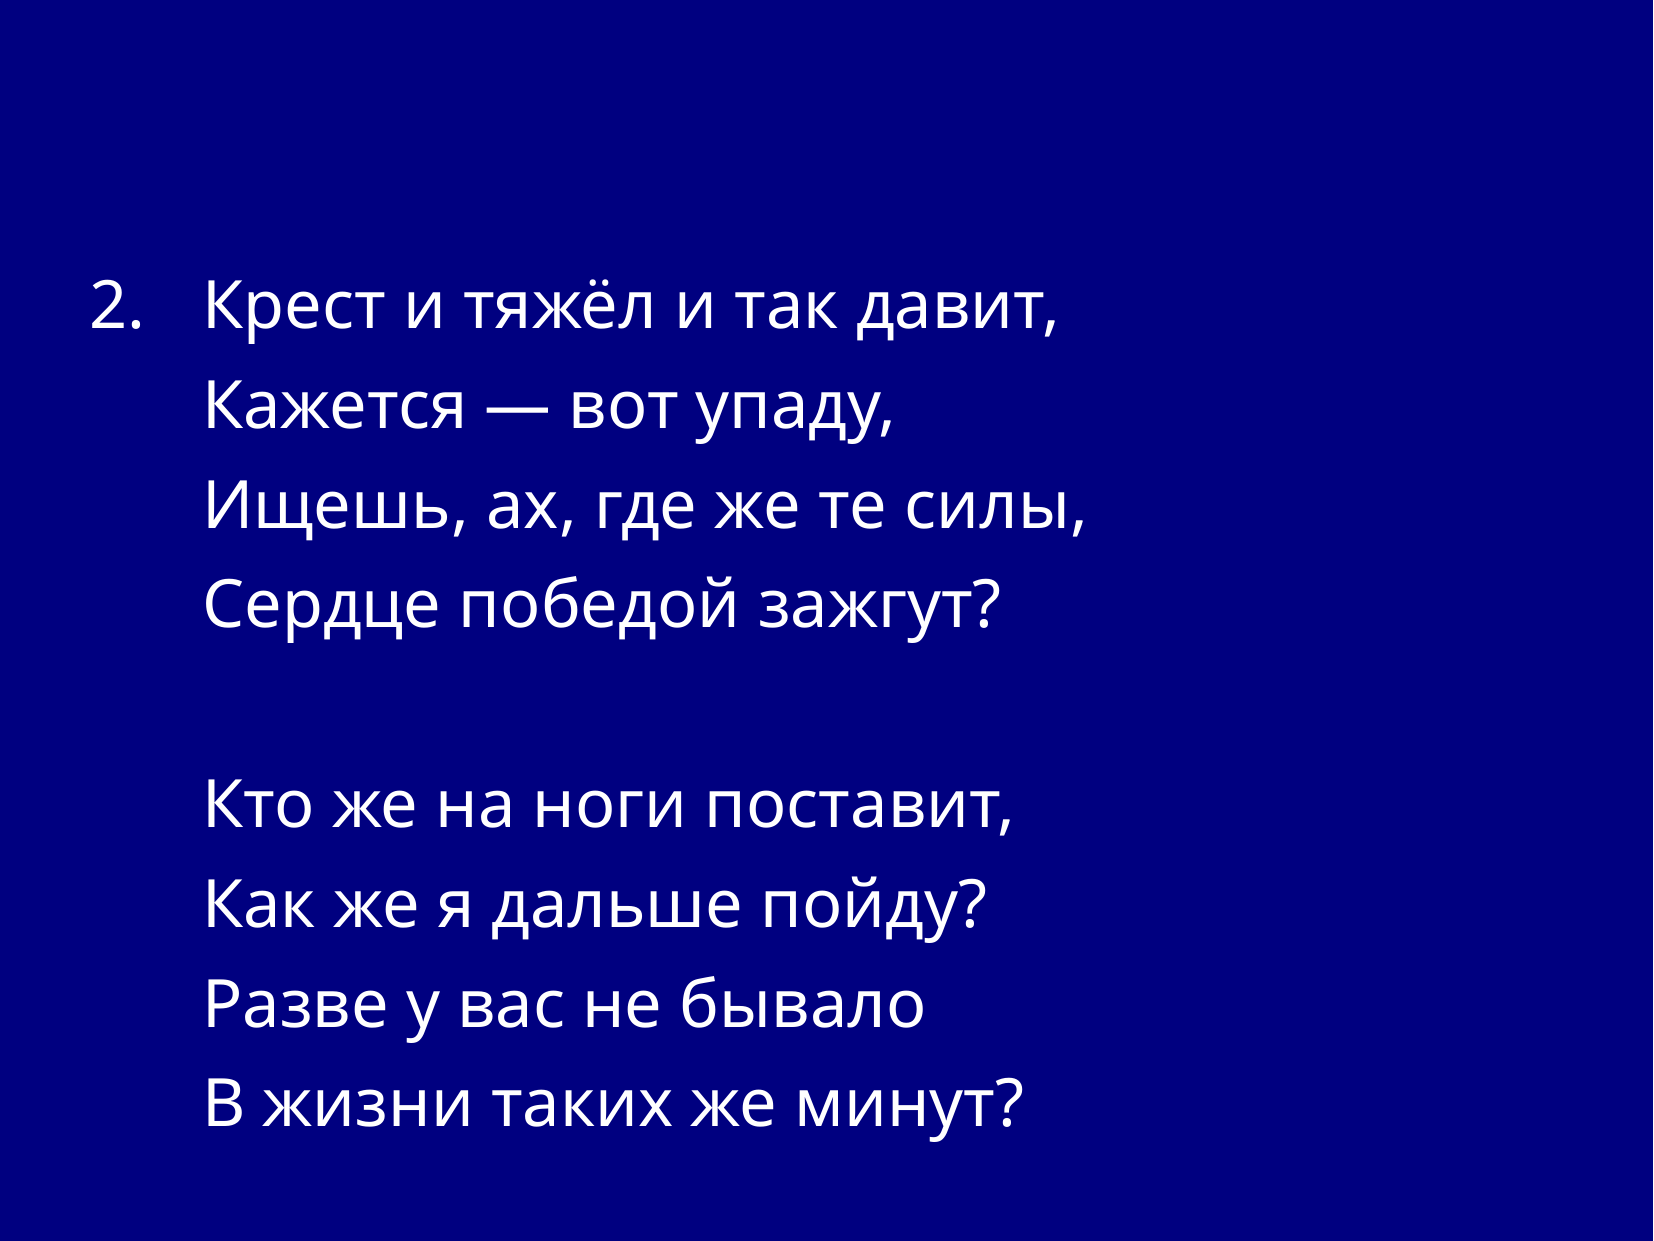

2.	Крест и тяжёл и так давит,
	Кажется — вот упаду,
	Ищешь, ах, где же те силы,
	Сердце победой зажгут?
	Кто же на ноги поставит,
	Как же я дальше пойду?
	Разве у вас не бывало
	В жизни таких же минут?